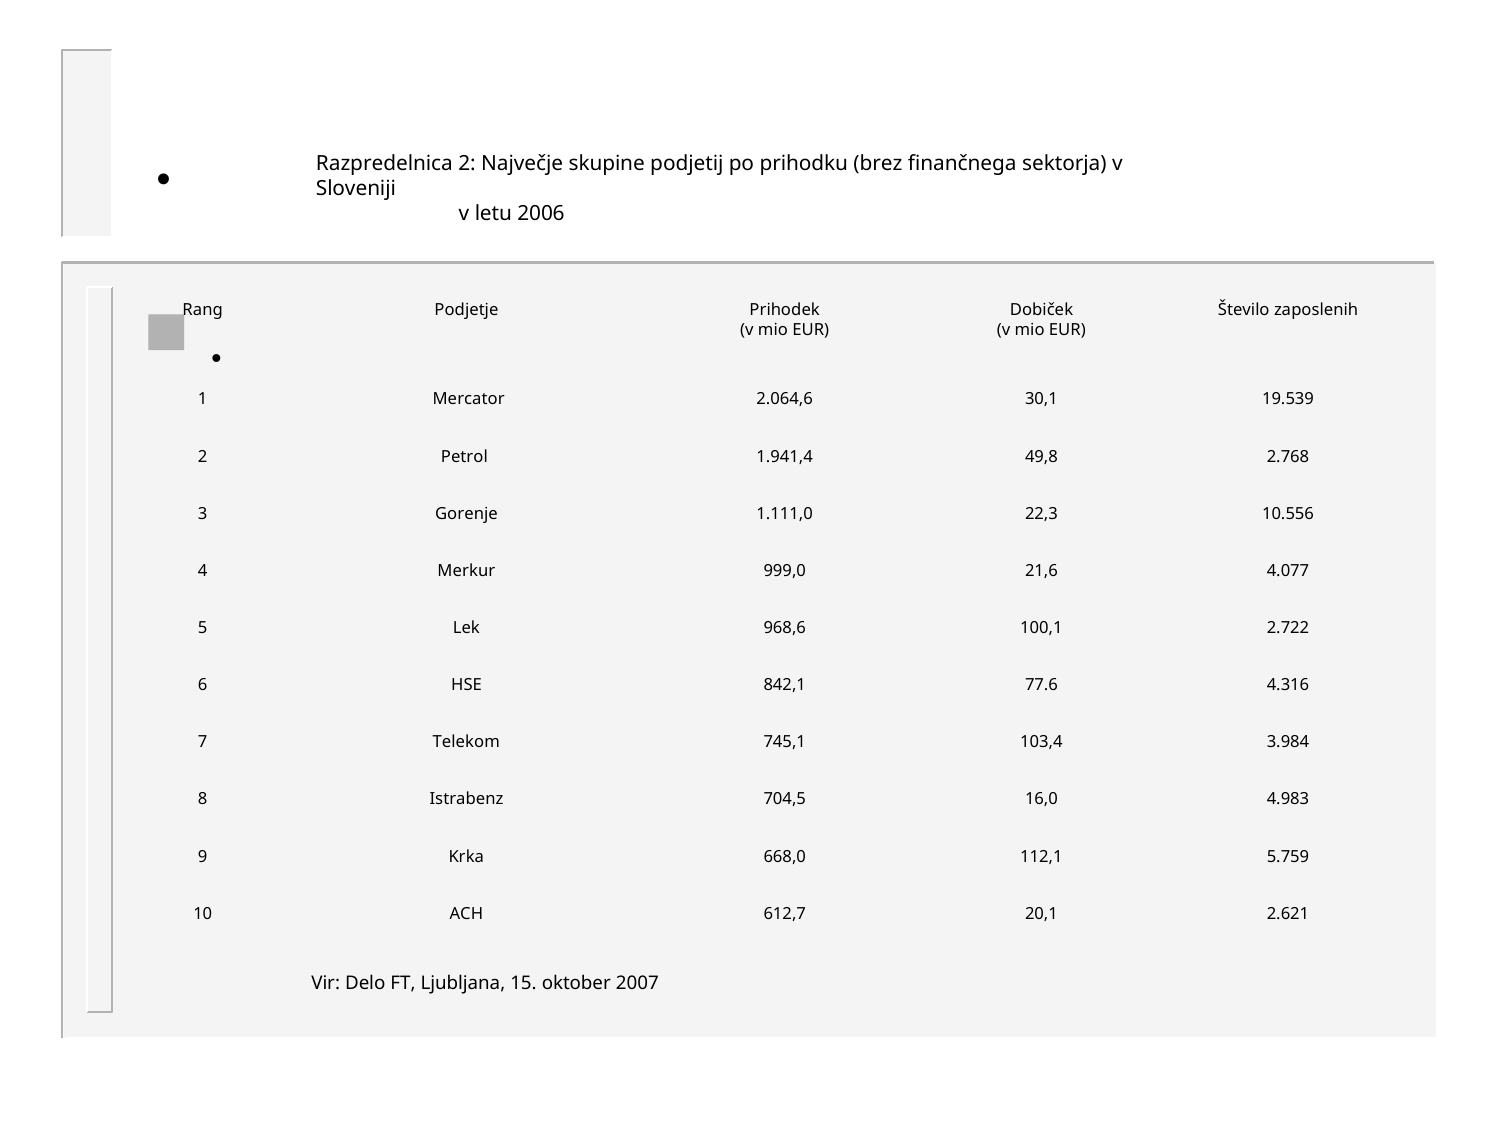

# .
Razpredelnica 2: Največje skupine podjetij po prihodku (brez finančnega sektorja) v Sloveniji
 v letu 2006
.
| Rang | Podjetje | Prihodek (v mio EUR) | Dobiček (v mio EUR) | Število zaposlenih |
| --- | --- | --- | --- | --- |
| 1 | Mercator | 2.064,6 | 30,1 | 19.539 |
| 2 | Petrol | 1.941,4 | 49,8 | 2.768 |
| 3 | Gorenje | 1.111,0 | 22,3 | 10.556 |
| 4 | Merkur | 999,0 | 21,6 | 4.077 |
| 5 | Lek | 968,6 | 100,1 | 2.722 |
| 6 | HSE | 842,1 | 77.6 | 4.316 |
| 7 | Telekom | 745,1 | 103,4 | 3.984 |
| 8 | Istrabenz | 704,5 | 16,0 | 4.983 |
| 9 | Krka | 668,0 | 112,1 | 5.759 |
| 10 | ACH | 612,7 | 20,1 | 2.621 |
Vir: Delo FT, Ljubljana, 15. oktober 2007